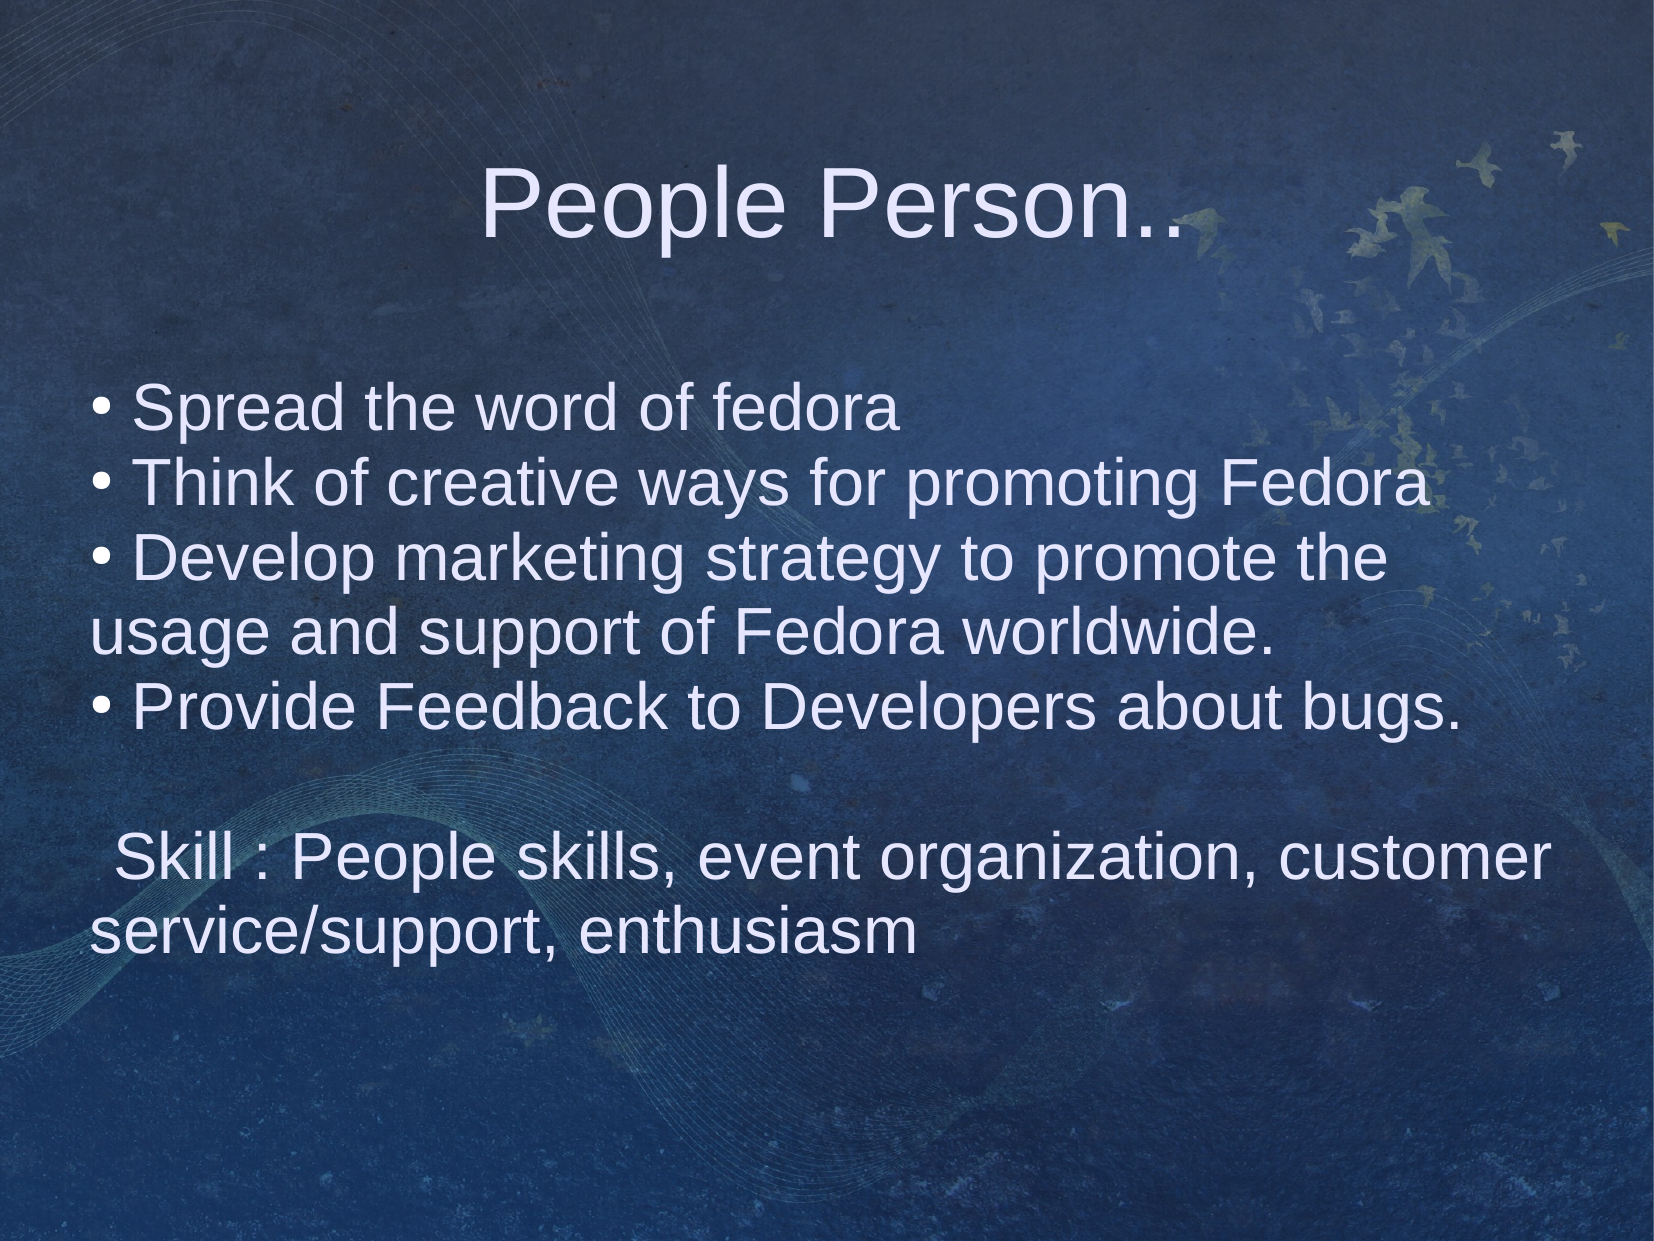

# People Person..
 Spread the word of fedora
 Think of creative ways for promoting Fedora
 Develop marketing strategy to promote the usage and support of Fedora worldwide.
 Provide Feedback to Developers about bugs.
Skill : People skills, event organization, customer service/support, enthusiasm